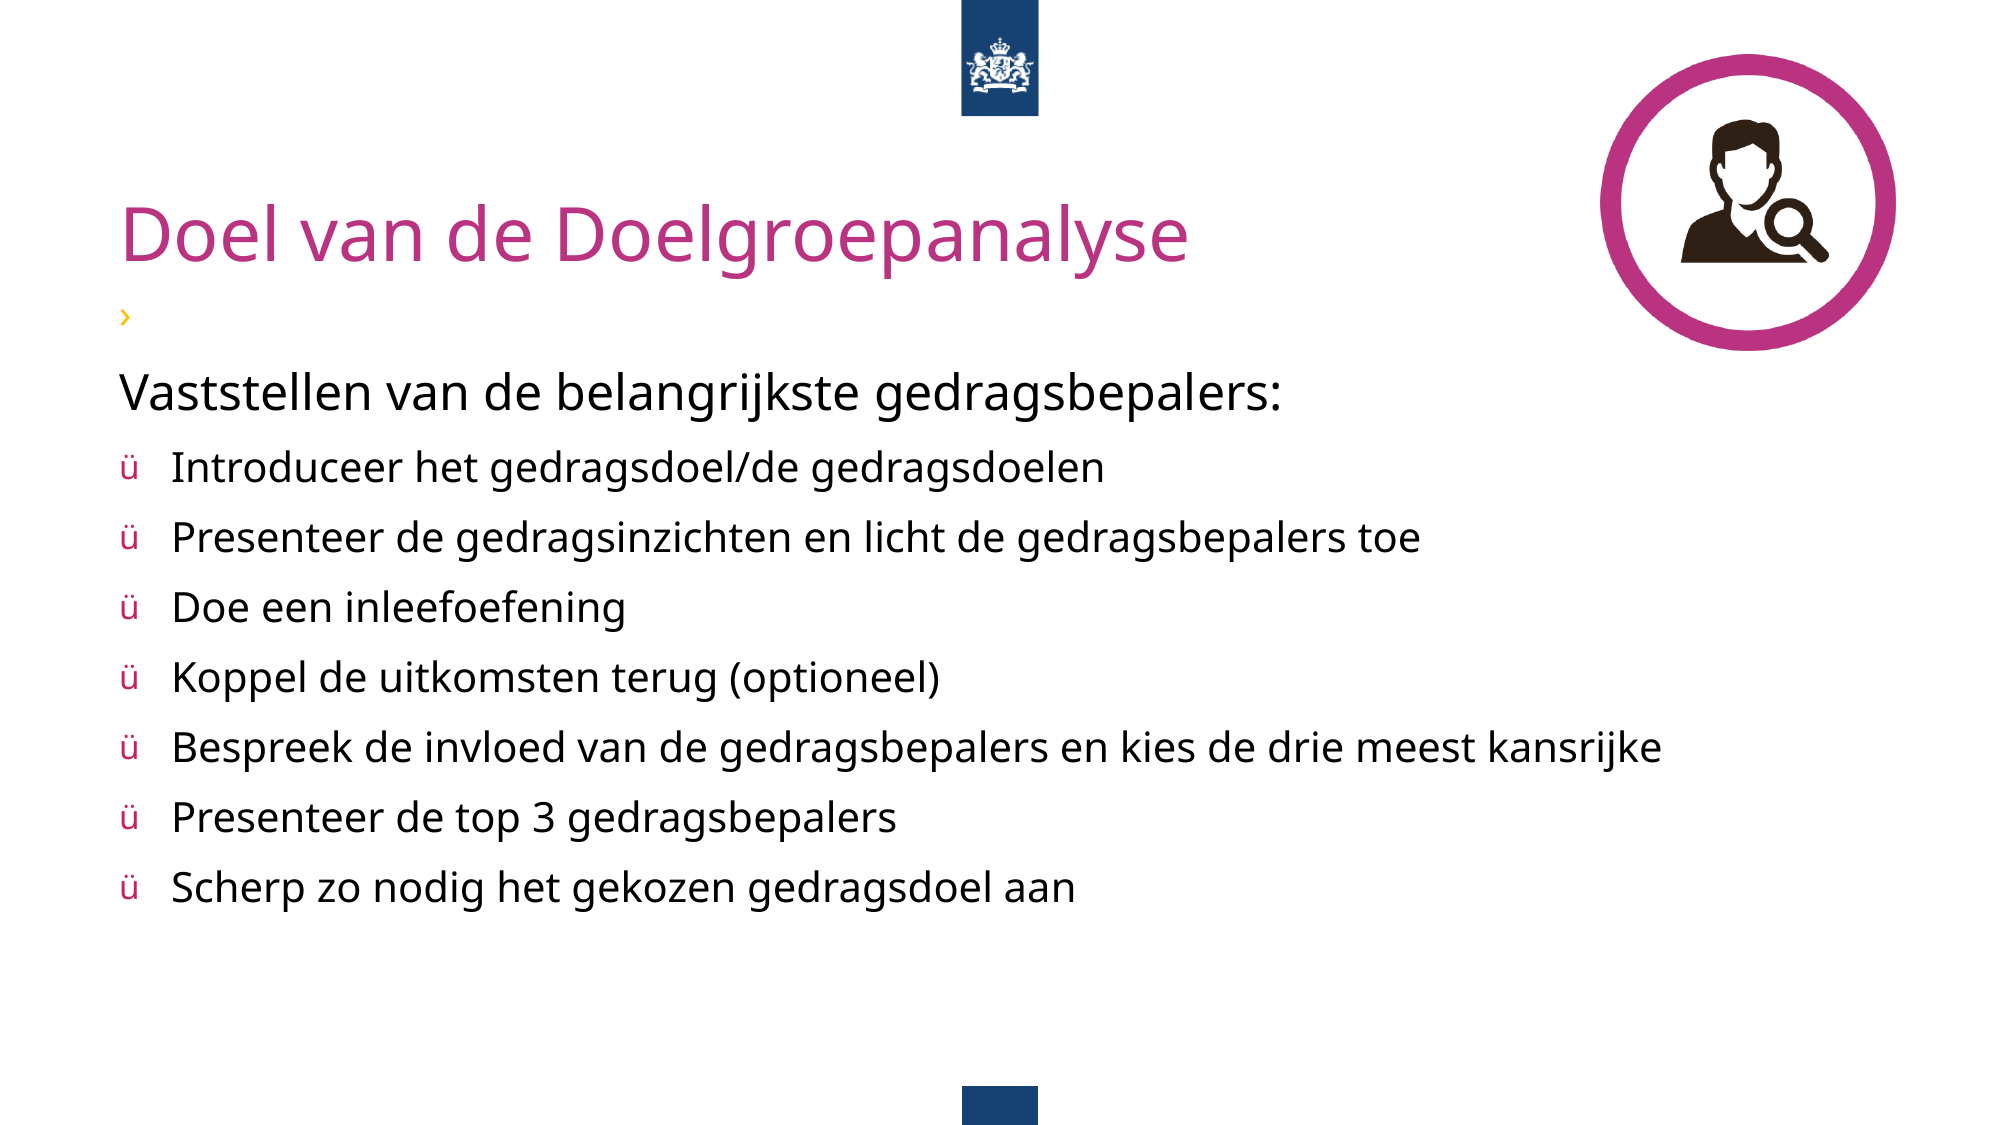

Doel van de Doelgroepanalyse
# Vaststellen van de belangrijkste gedragsbepalers:
Introduceer het gedragsdoel/de gedragsdoelen
Presenteer de gedragsinzichten en licht de gedragsbepalers toe
Doe een inleefoefening
Koppel de uitkomsten terug (optioneel)
Bespreek de invloed van de gedragsbepalers en kies de drie meest kansrijke
Presenteer de top 3 gedragsbepalers
Scherp zo nodig het gekozen gedragsdoel aan